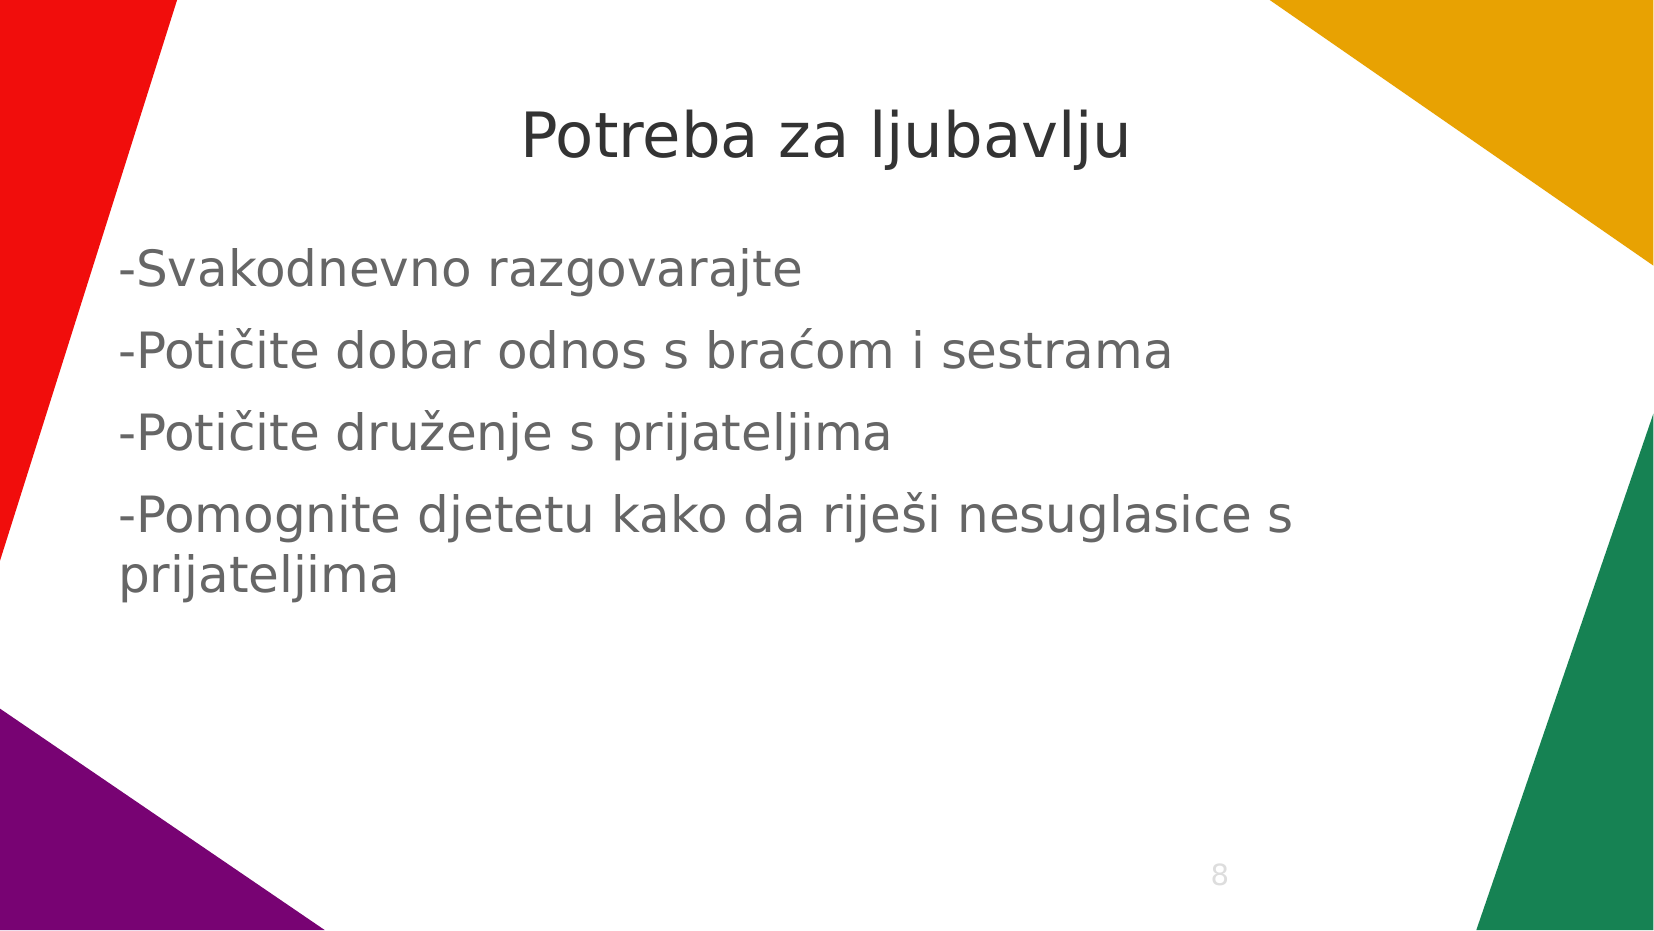

# Potreba za ljubavlju
-Svakodnevno razgovarajte
-Potičite dobar odnos s braćom i sestrama
-Potičite druženje s prijateljima
-Pomognite djetetu kako da riješi nesuglasice s prijateljima